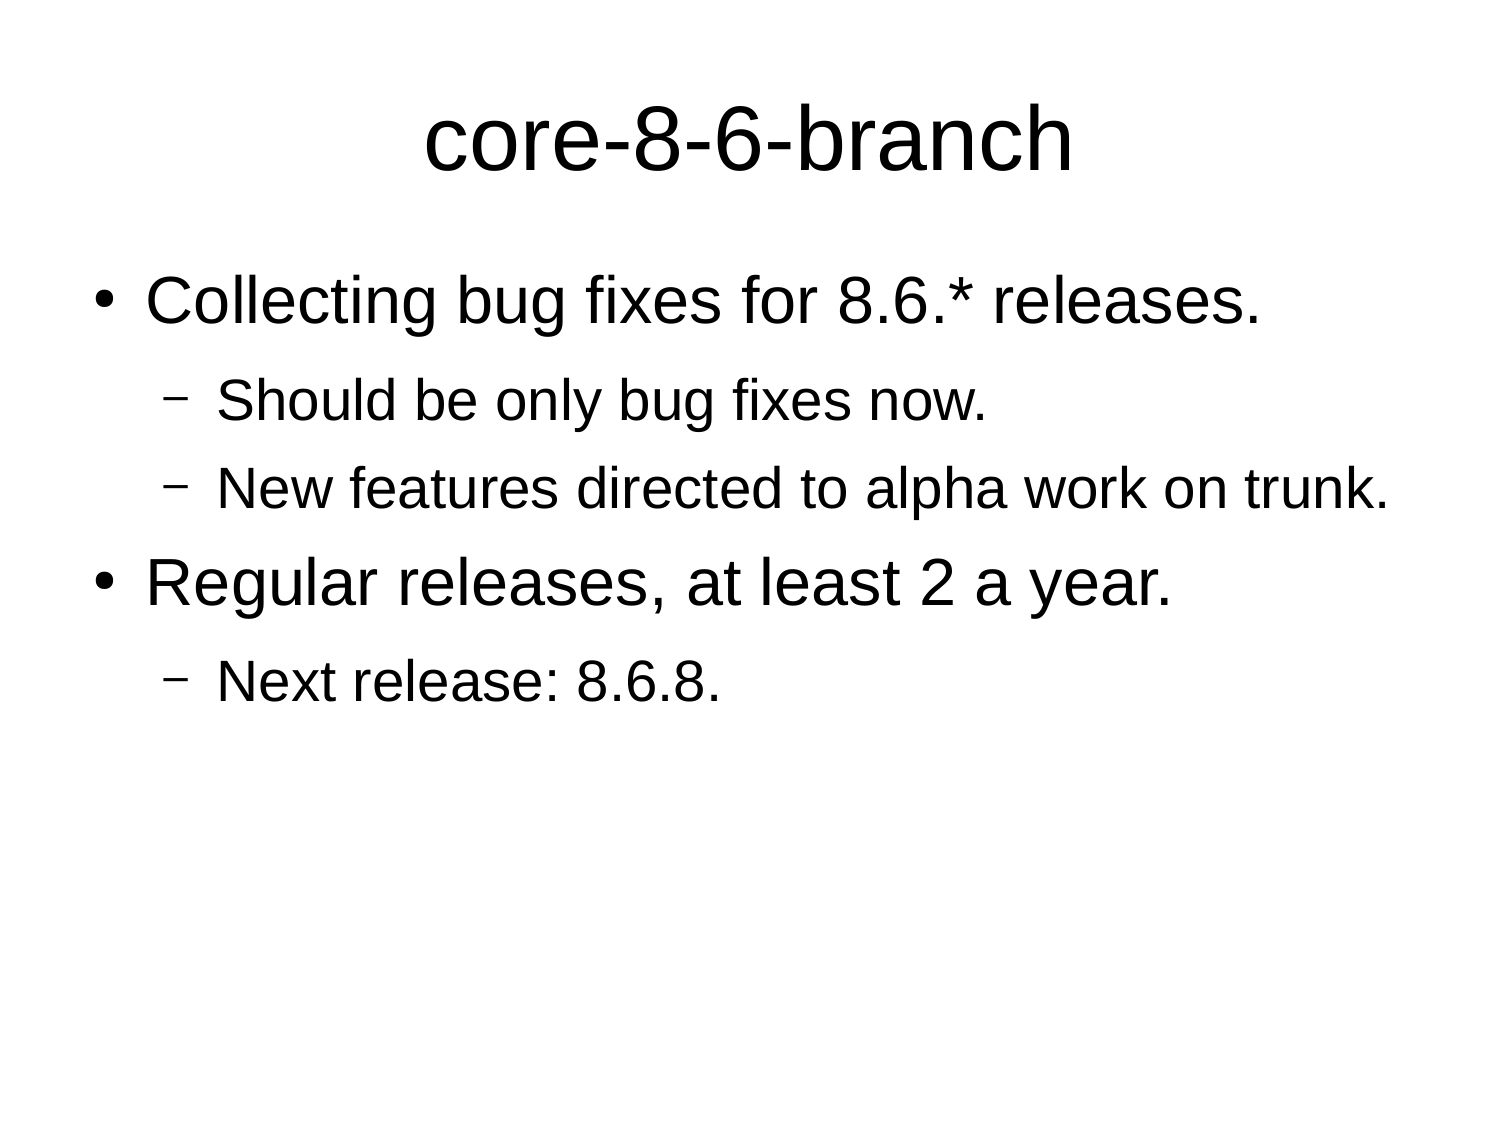

# core-8-6-branch
Collecting bug fixes for 8.6.* releases.
Should be only bug fixes now.
New features directed to alpha work on trunk.
Regular releases, at least 2 a year.
Next release: 8.6.8.